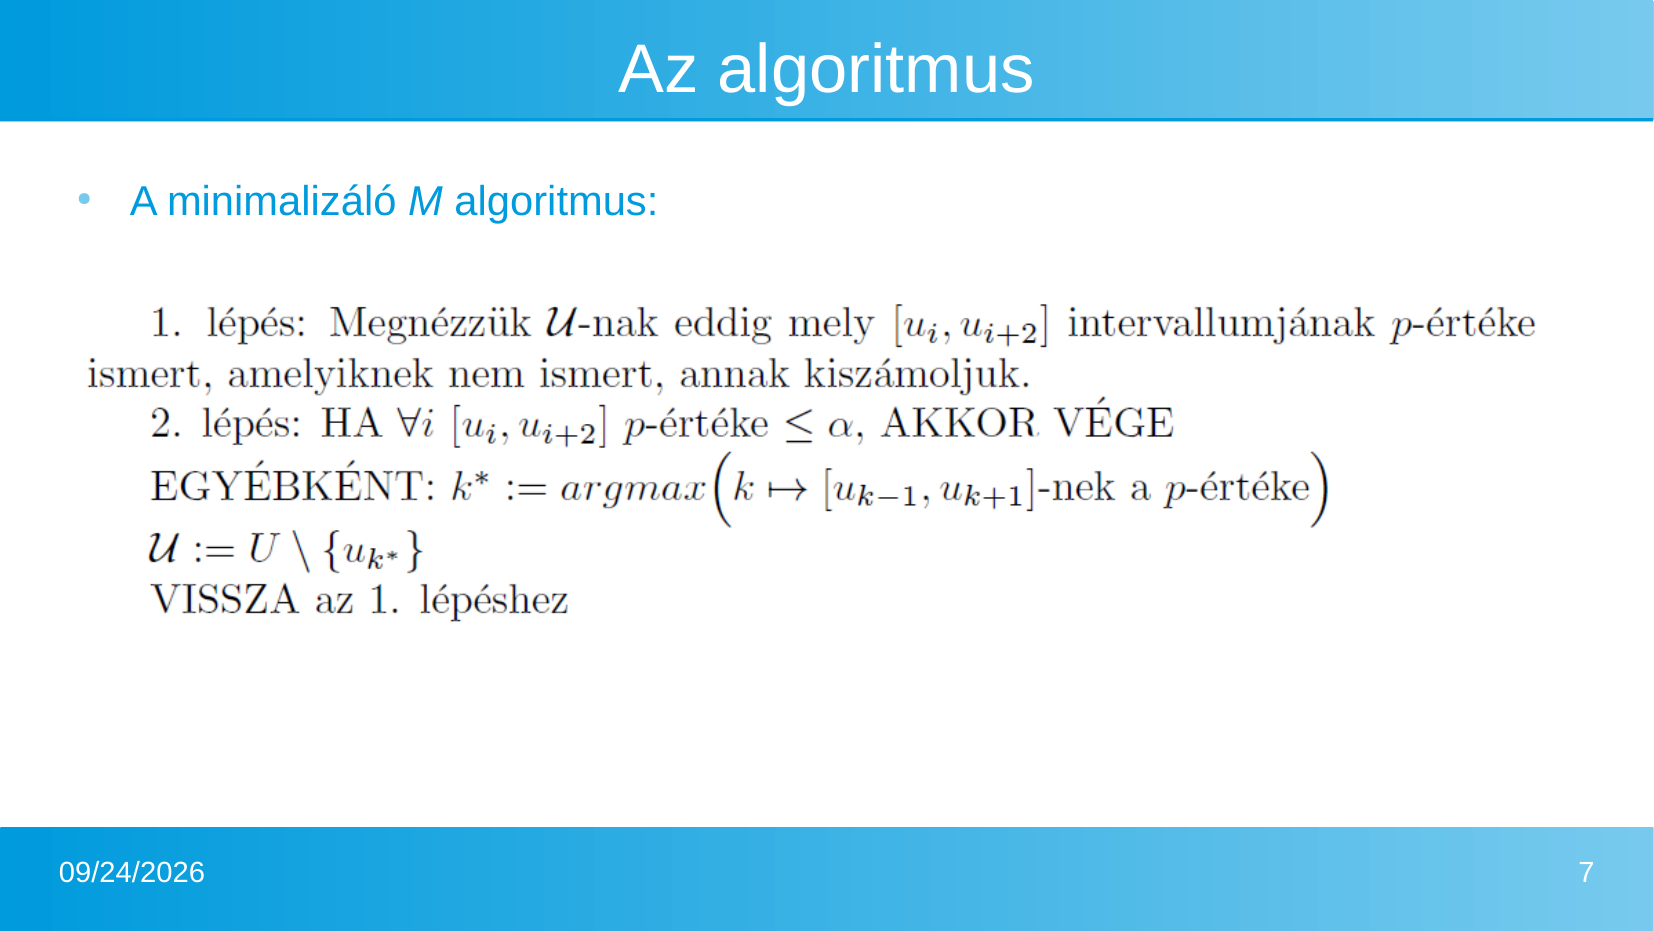

# Az algoritmus
A minimalizáló M algoritmus:
7